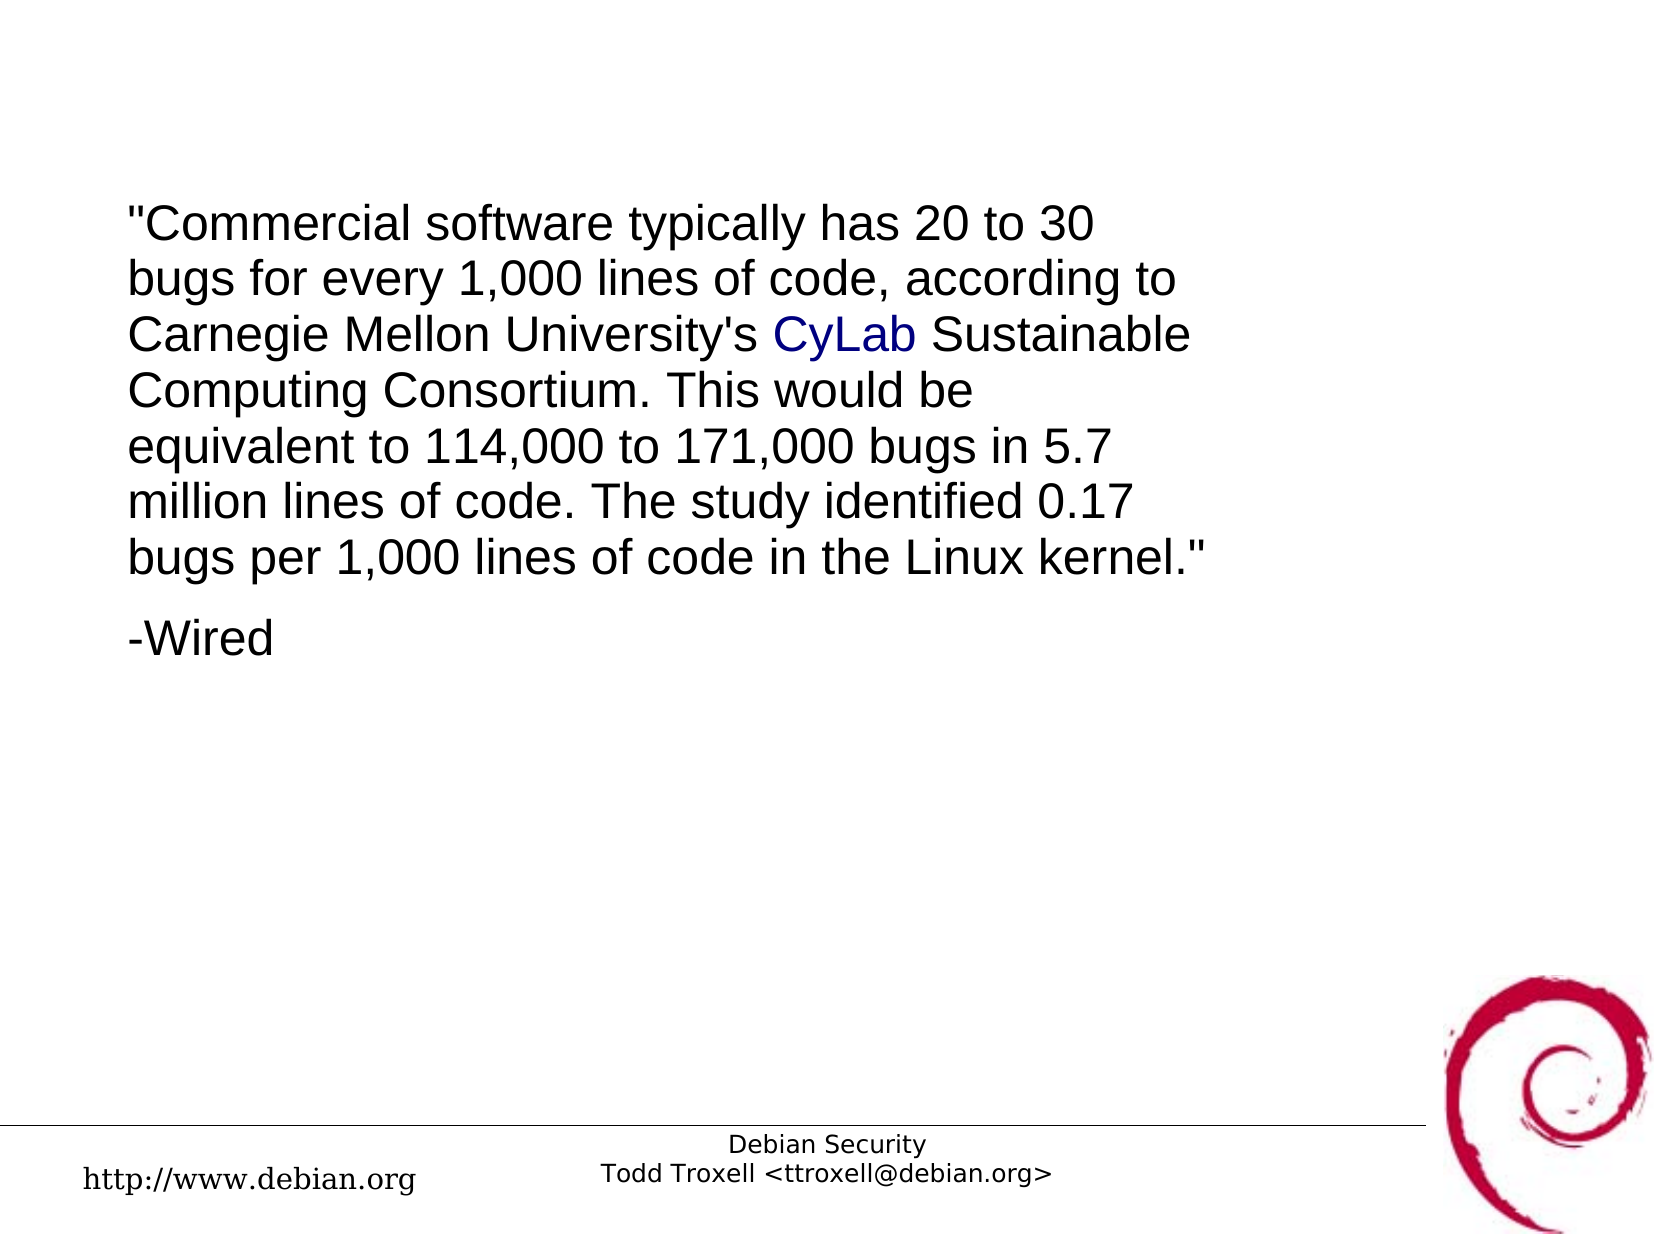

"Commercial software typically has 20 to 30 bugs for every 1,000 lines of code, according to Carnegie Mellon University's CyLab Sustainable Computing Consortium. This would be equivalent to 114,000 to 171,000 bugs in 5.7 million lines of code. The study identified 0.17 bugs per 1,000 lines of code in the Linux kernel."
-Wired